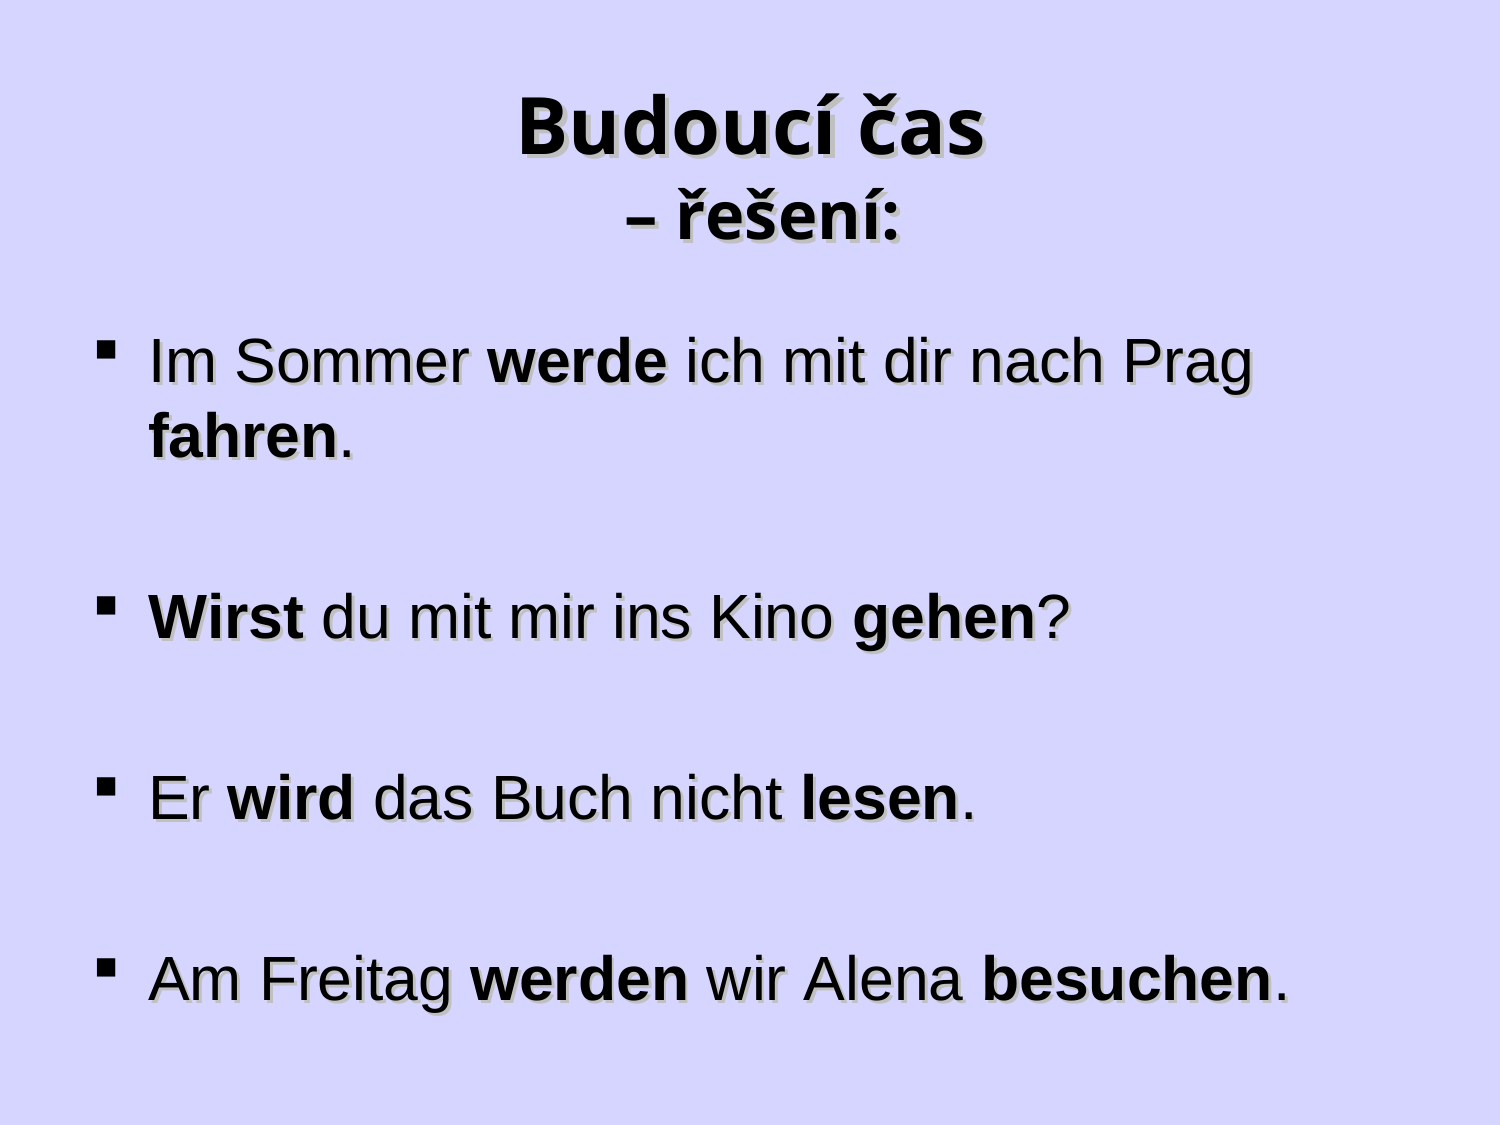

# Budoucí čas – řešení:
Im Sommer werde ich mit dir nach Prag fahren.
Wirst du mit mir ins Kino gehen?
Er wird das Buch nicht lesen.
Am Freitag werden wir Alena besuchen.